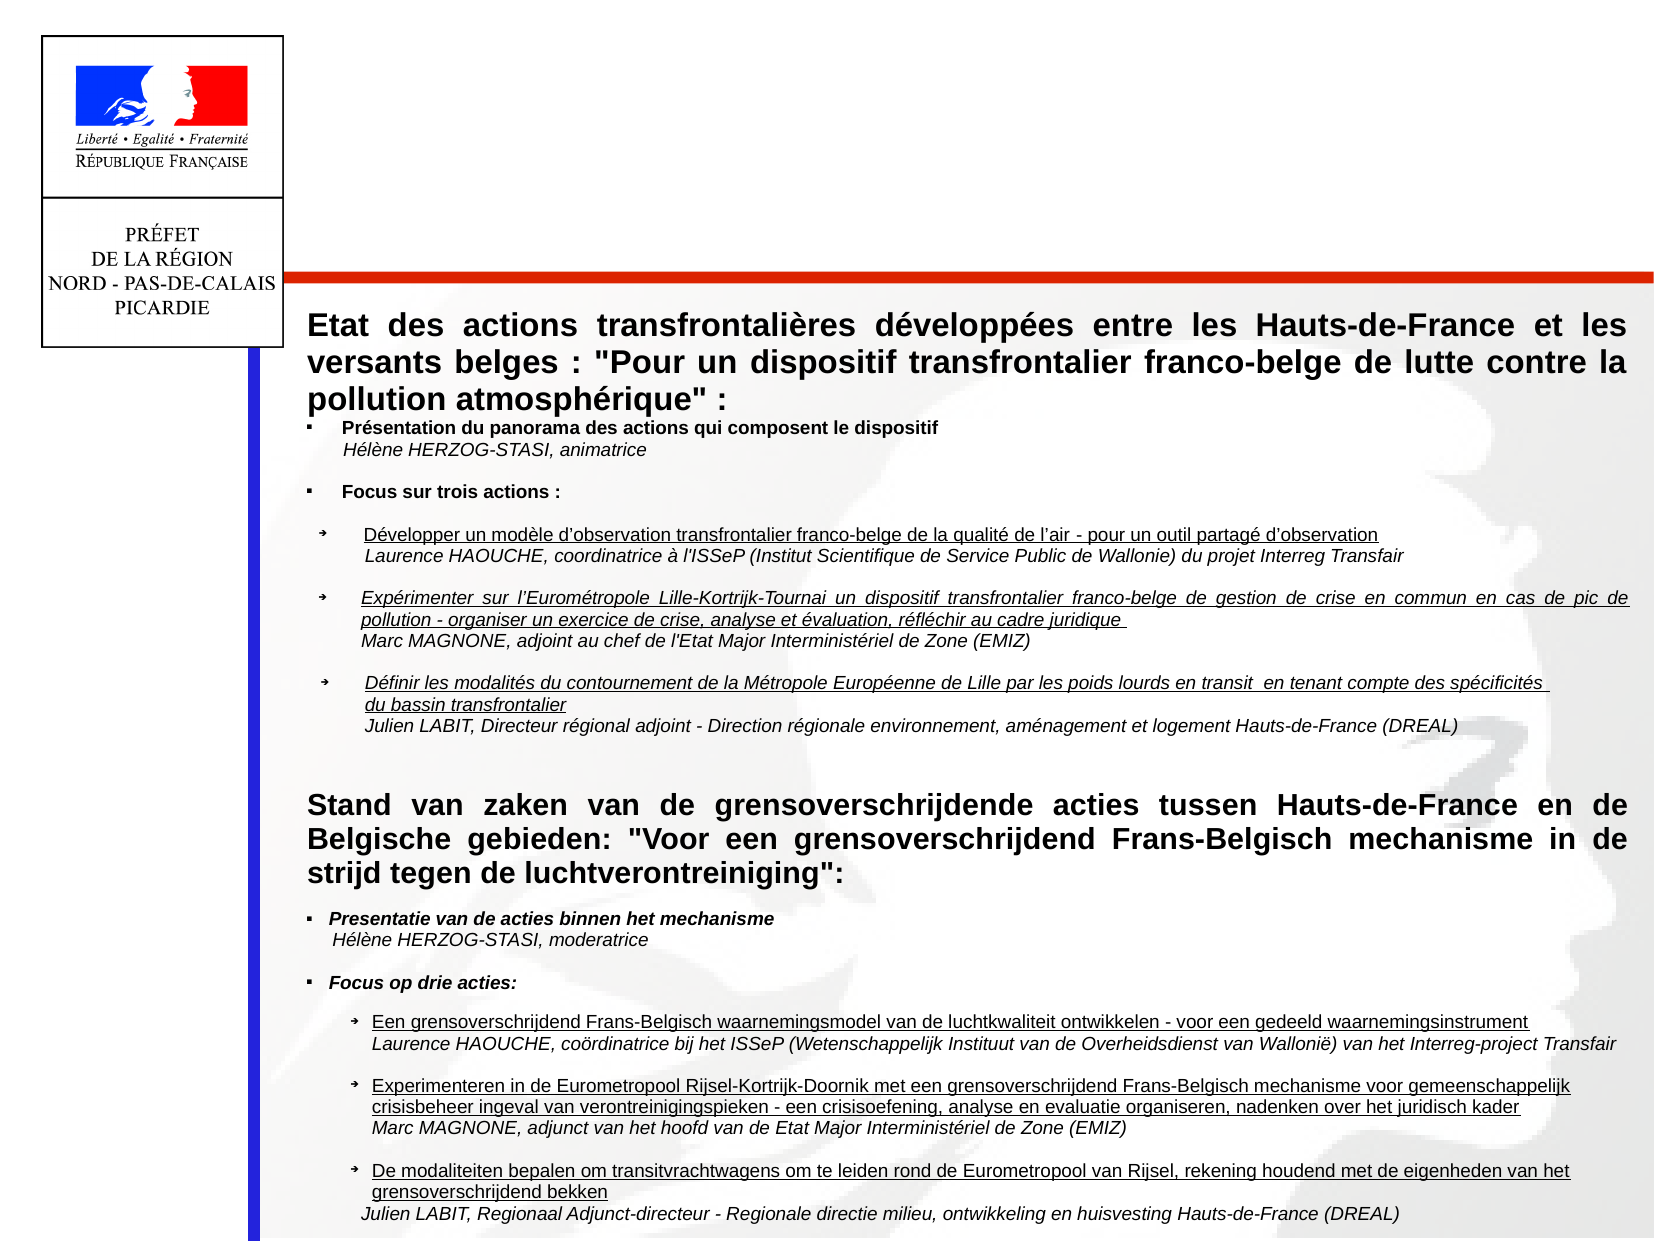

#
Etat des actions transfrontalières développées entre les Hauts-de-France et les versants belges : "Pour un dispositif transfrontalier franco-belge de lutte contre la pollution atmosphérique" :
Présentation du panorama des actions qui composent le dispositif
Hélène HERZOG-STASI, animatrice
Focus sur trois actions :
Développer un modèle d’observation transfrontalier franco-belge de la qualité de l’air - pour un outil partagé d’observation
Laurence HAOUCHE, coordinatrice à l'ISSeP (Institut Scientifique de Service Public de Wallonie) du projet Interreg Transfair
Expérimenter sur l’Eurométropole Lille-Kortrijk-Tournai un dispositif transfrontalier franco-belge de gestion de crise en commun en cas de pic de pollution - organiser un exercice de crise, analyse et évaluation, réfléchir au cadre juridique
Marc MAGNONE, adjoint au chef de l'Etat Major Interministériel de Zone (EMIZ)
Définir les modalités du contournement de la Métropole Européenne de Lille par les poids lourds en transit en tenant compte des spécificités
du bassin transfrontalier
Julien LABIT, Directeur régional adjoint - Direction régionale environnement, aménagement et logement Hauts-de-France (DREAL)
Stand van zaken van de grensoverschrijdende acties tussen Hauts-de-France en de Belgische gebieden: "Voor een grensoverschrijdend Frans-Belgisch mechanisme in de strijd tegen de luchtverontreiniging":
Presentatie van de acties binnen het mechanisme
Hélène HERZOG-STASI, moderatrice
Focus op drie acties:
Een grensoverschrijdend Frans-Belgisch waarnemingsmodel van de luchtkwaliteit ontwikkelen - voor een gedeeld waarnemingsinstrument
Laurence HAOUCHE, coördinatrice bij het ISSeP (Wetenschappelijk Instituut van de Overheidsdienst van Wallonië) van het Interreg-project Transfair
Experimenteren in de Eurometropool Rijsel-Kortrijk-Doornik met een grensoverschrijdend Frans-Belgisch mechanisme voor gemeenschappelijk crisisbeheer ingeval van verontreinigingspieken - een crisisoefening, analyse en evaluatie organiseren, nadenken over het juridisch kader
Marc MAGNONE, adjunct van het hoofd van de Etat Major Interministériel de Zone (EMIZ)
De modaliteiten bepalen om transitvrachtwagens om te leiden rond de Eurometropool van Rijsel, rekening houdend met de eigenheden van het grensoverschrijdend bekken
Julien LABIT, Regionaal Adjunct-directeur - Regionale directie milieu, ontwikkeling en huisvesting Hauts-de-France (DREAL)